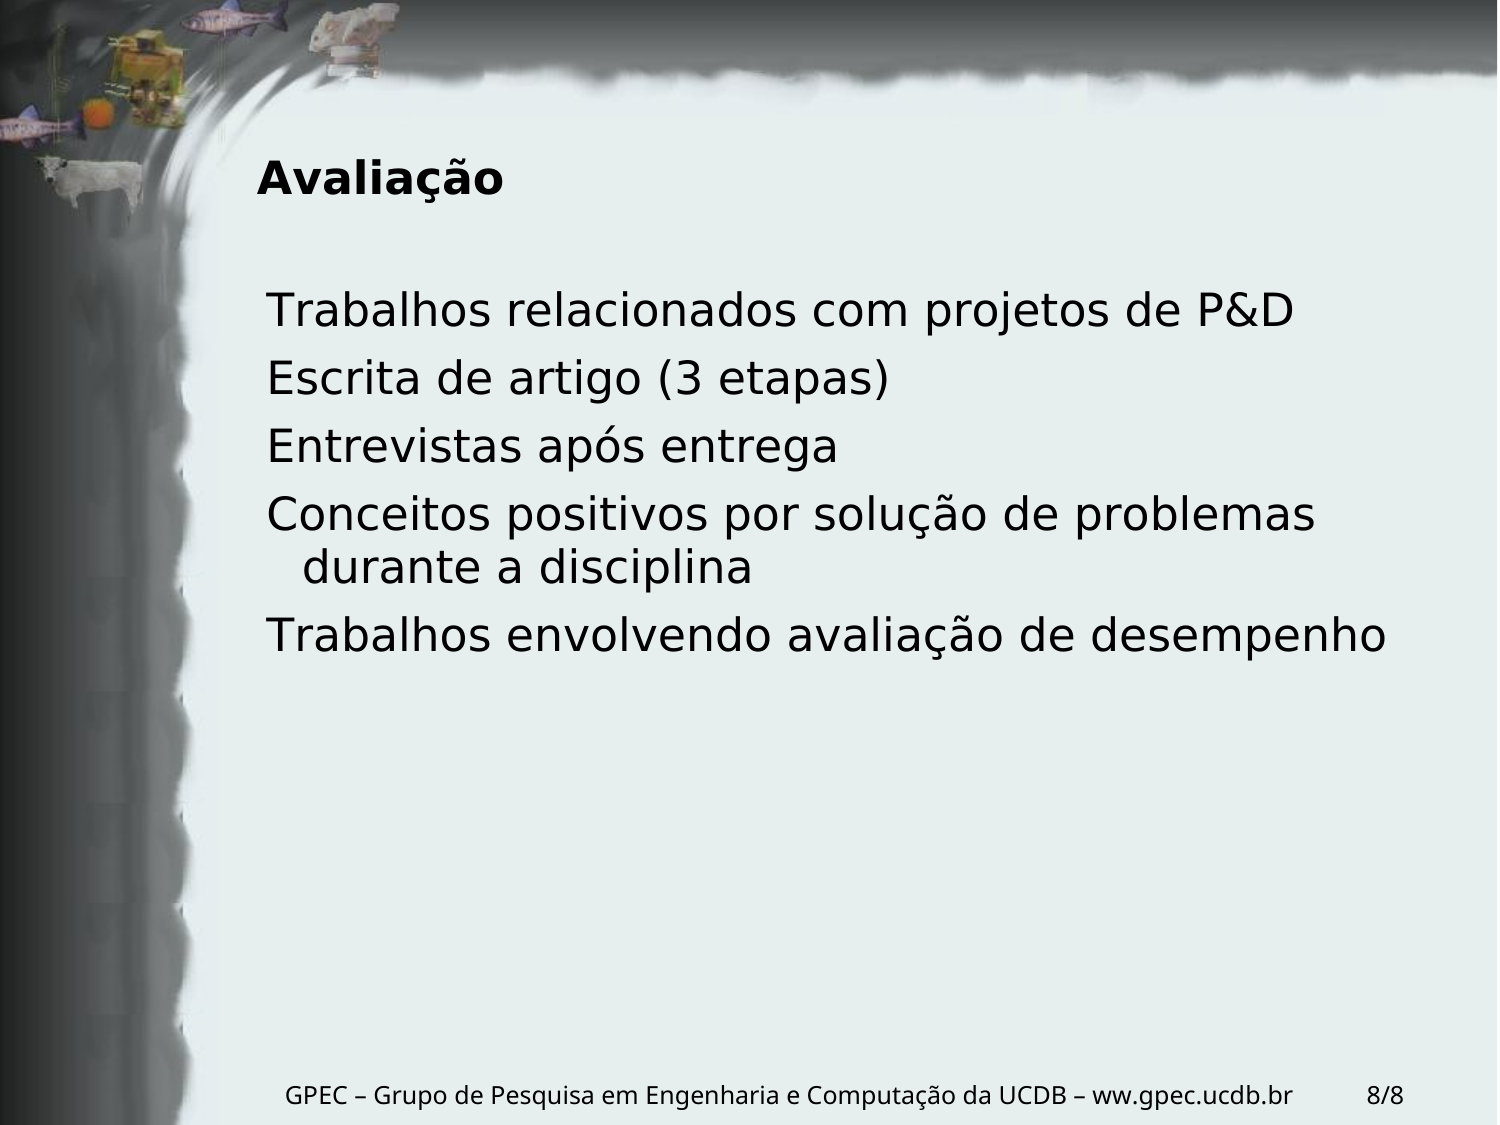

# Avaliação
Trabalhos relacionados com projetos de P&D
Escrita de artigo (3 etapas)
Entrevistas após entrega
Conceitos positivos por solução de problemas durante a disciplina
Trabalhos envolvendo avaliação de desempenho